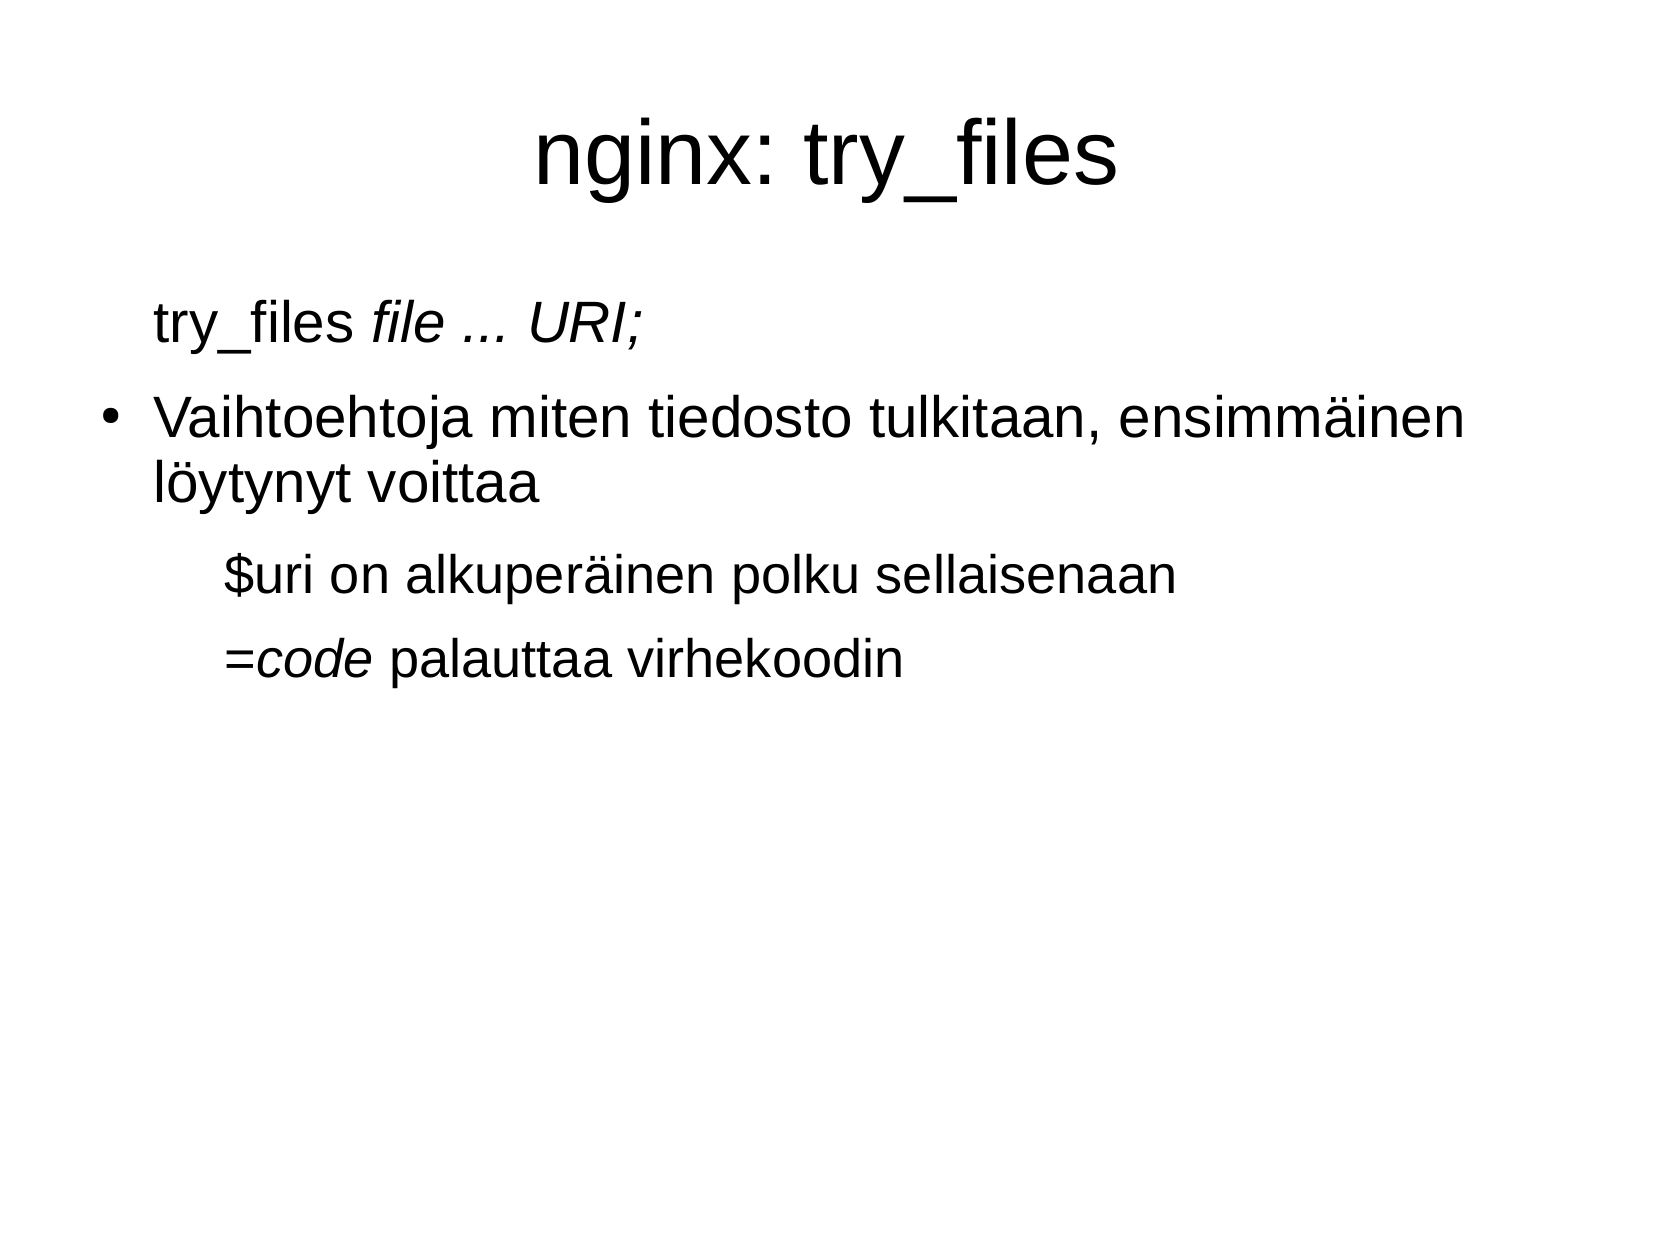

# nginx: try_files
try_files file ... URI;
Vaihtoehtoja miten tiedosto tulkitaan, ensimmäinen löytynyt voittaa
$uri on alkuperäinen polku sellaisenaan
=code palauttaa virhekoodin